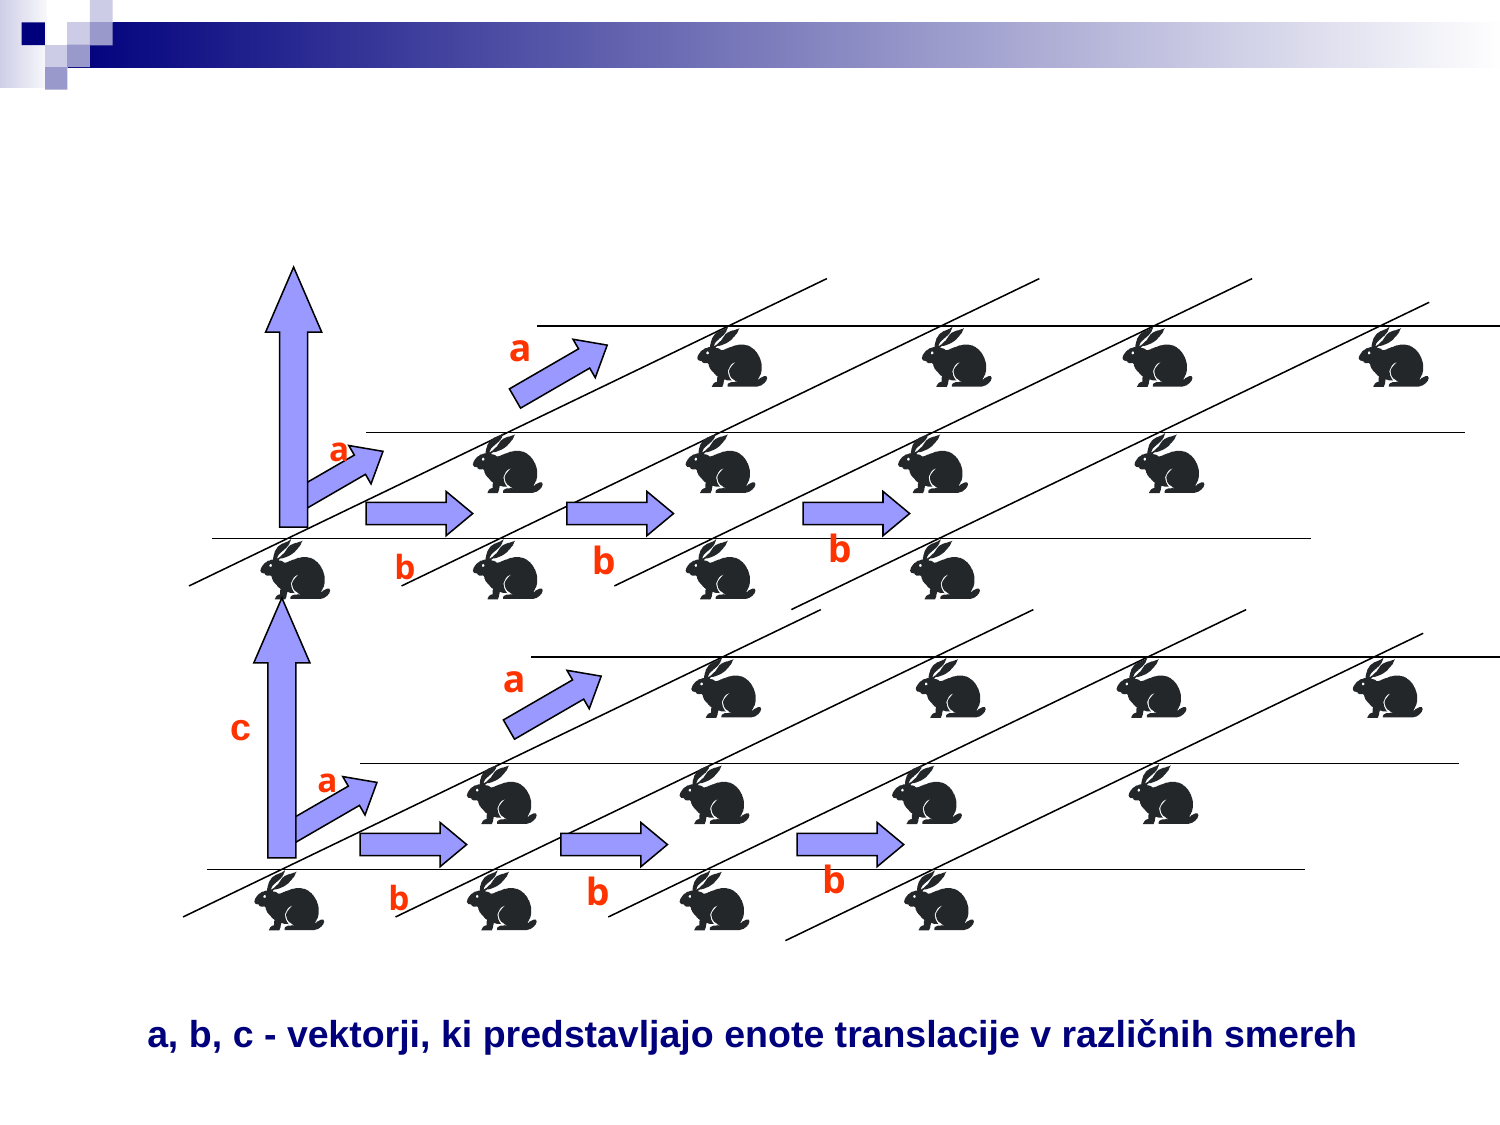

a
a
b
b
b
a
c
a
b
b
b
a, b, c - vektorji, ki predstavljajo enote translacije v različnih smereh